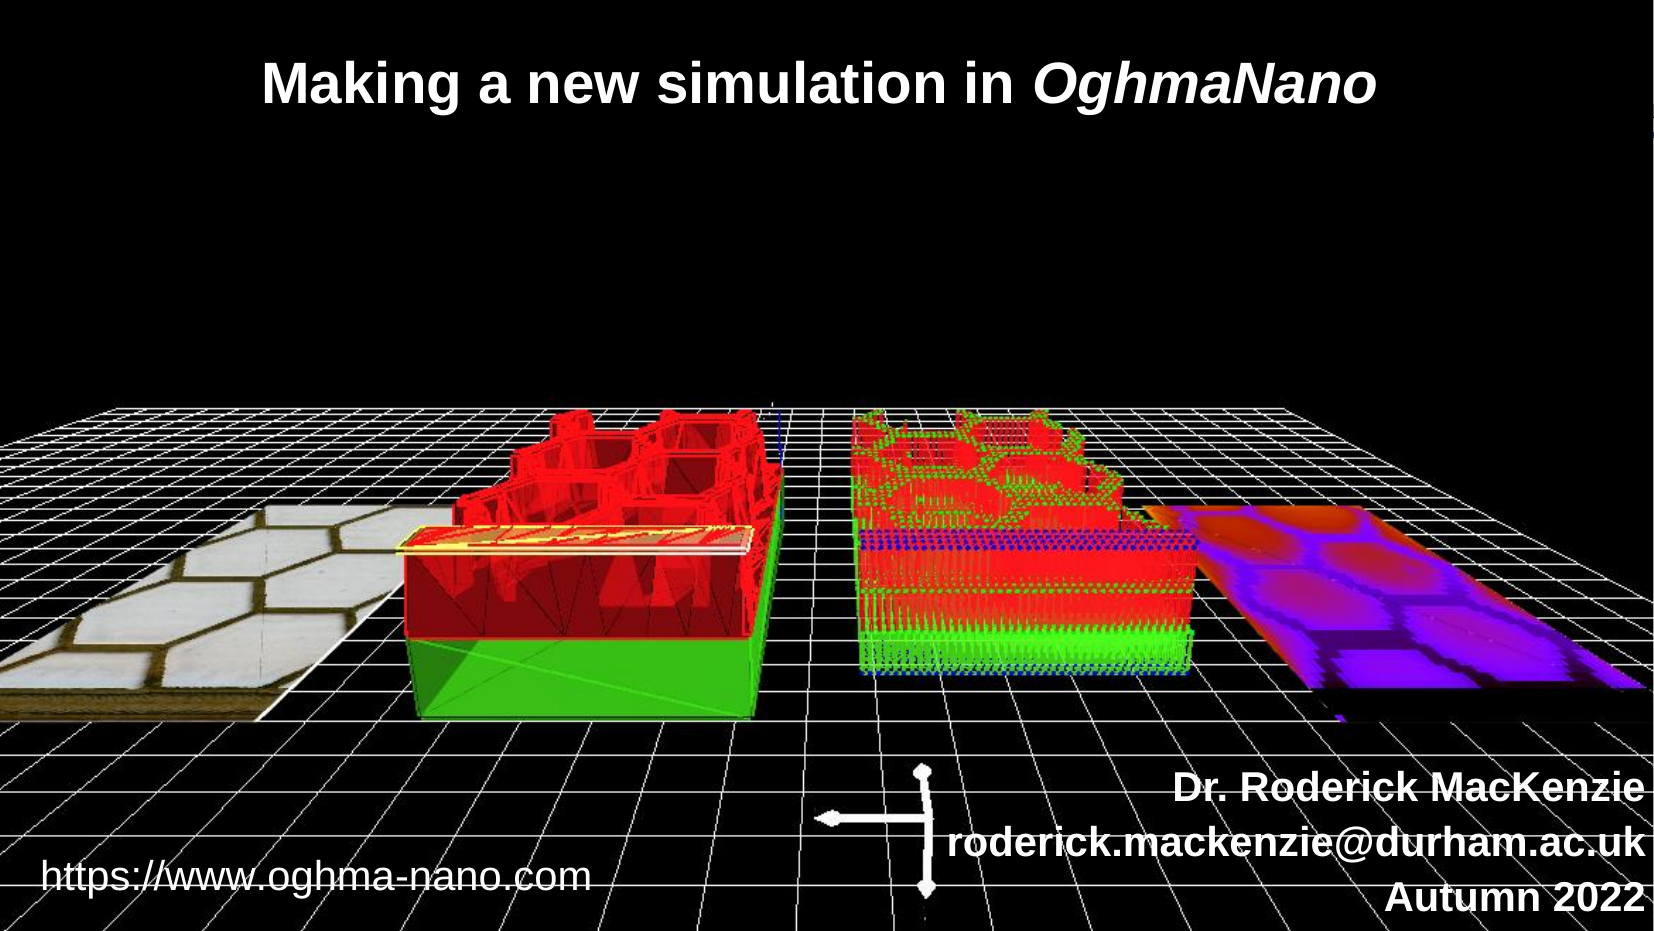

Making a new simulation in OghmaNano
# Dr. Roderick MacKenzie
roderick.mackenzie@durham.ac.uk
Autumn 2022
https://www.oghma-nano.com